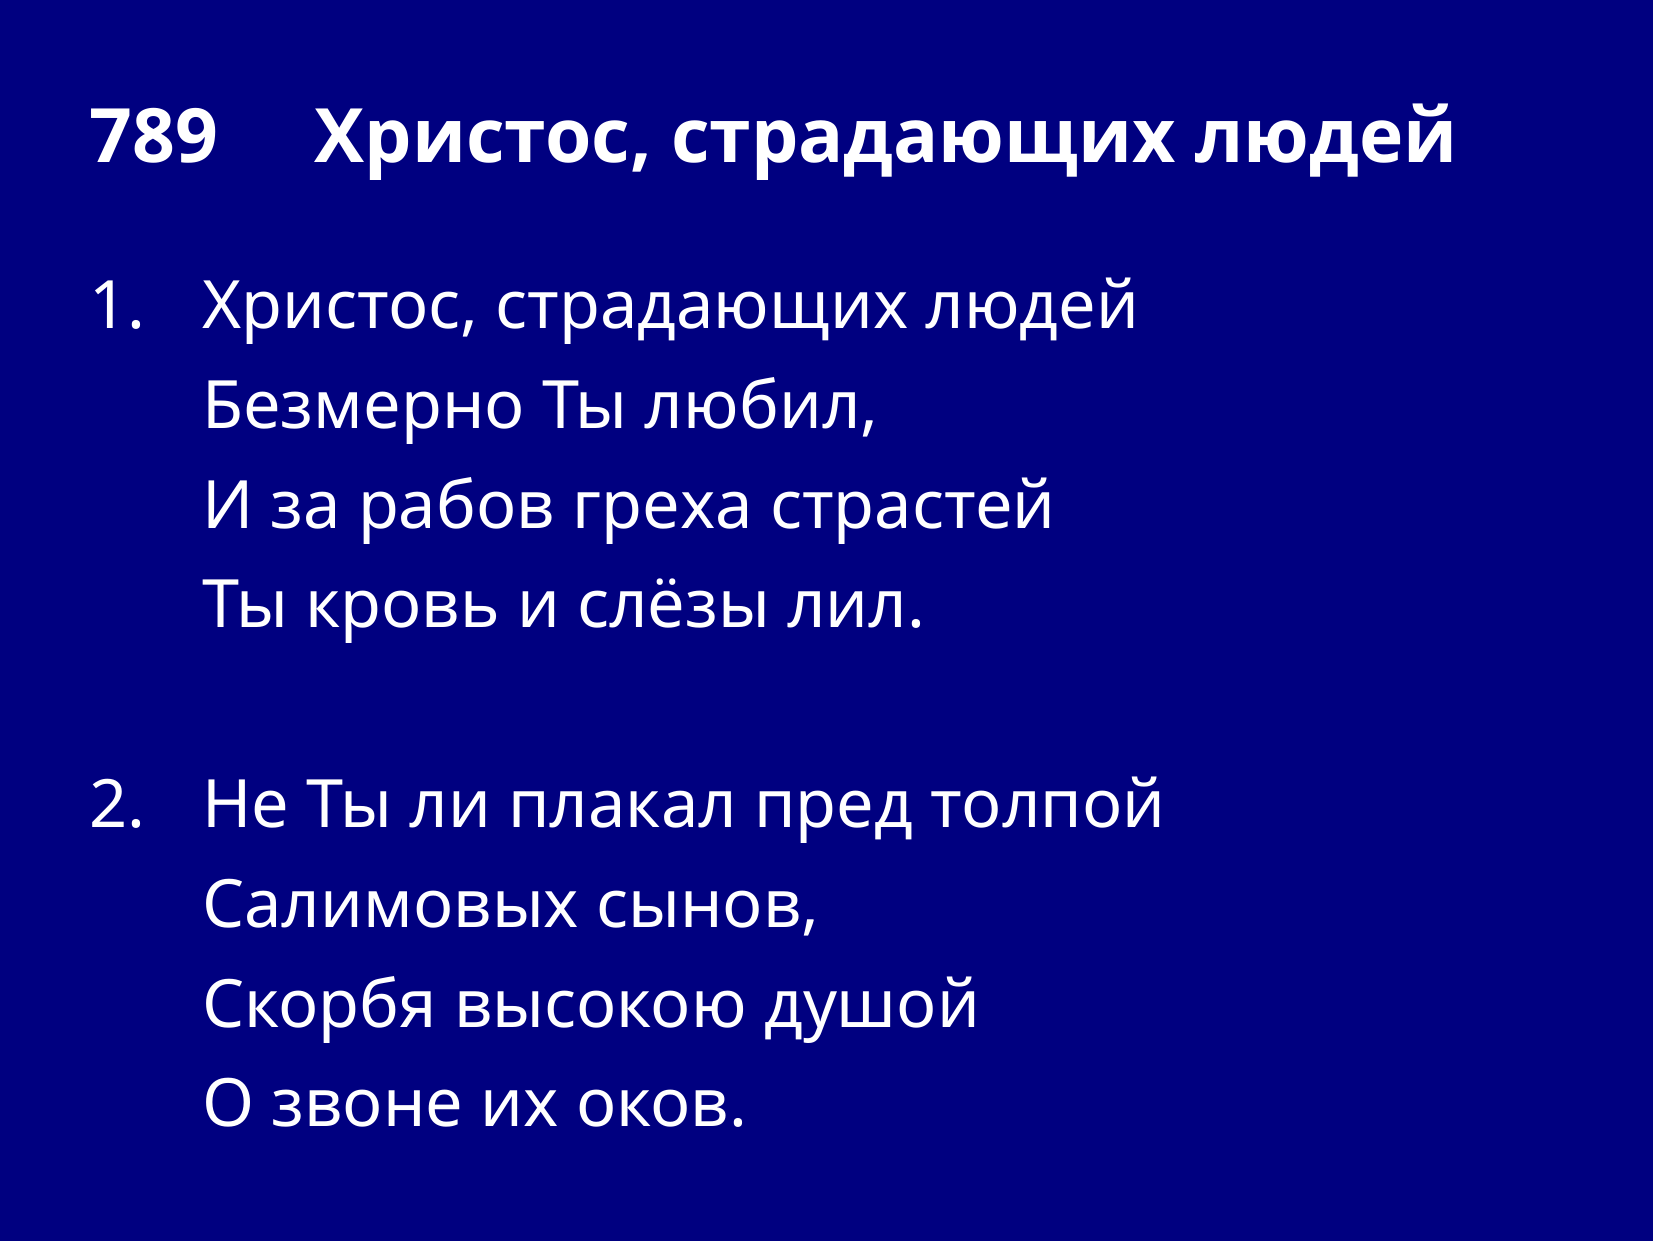

789	Христос, страдающих людей
1.	Христос, страдающих людей
	Безмерно Ты любил,
	И за рабов греха страстей
	Ты кровь и слёзы лил.
2.	Не Ты ли плакал пред толпой
	Салимовых сынов,
	Скорбя высокою душой
	О звоне их оков.